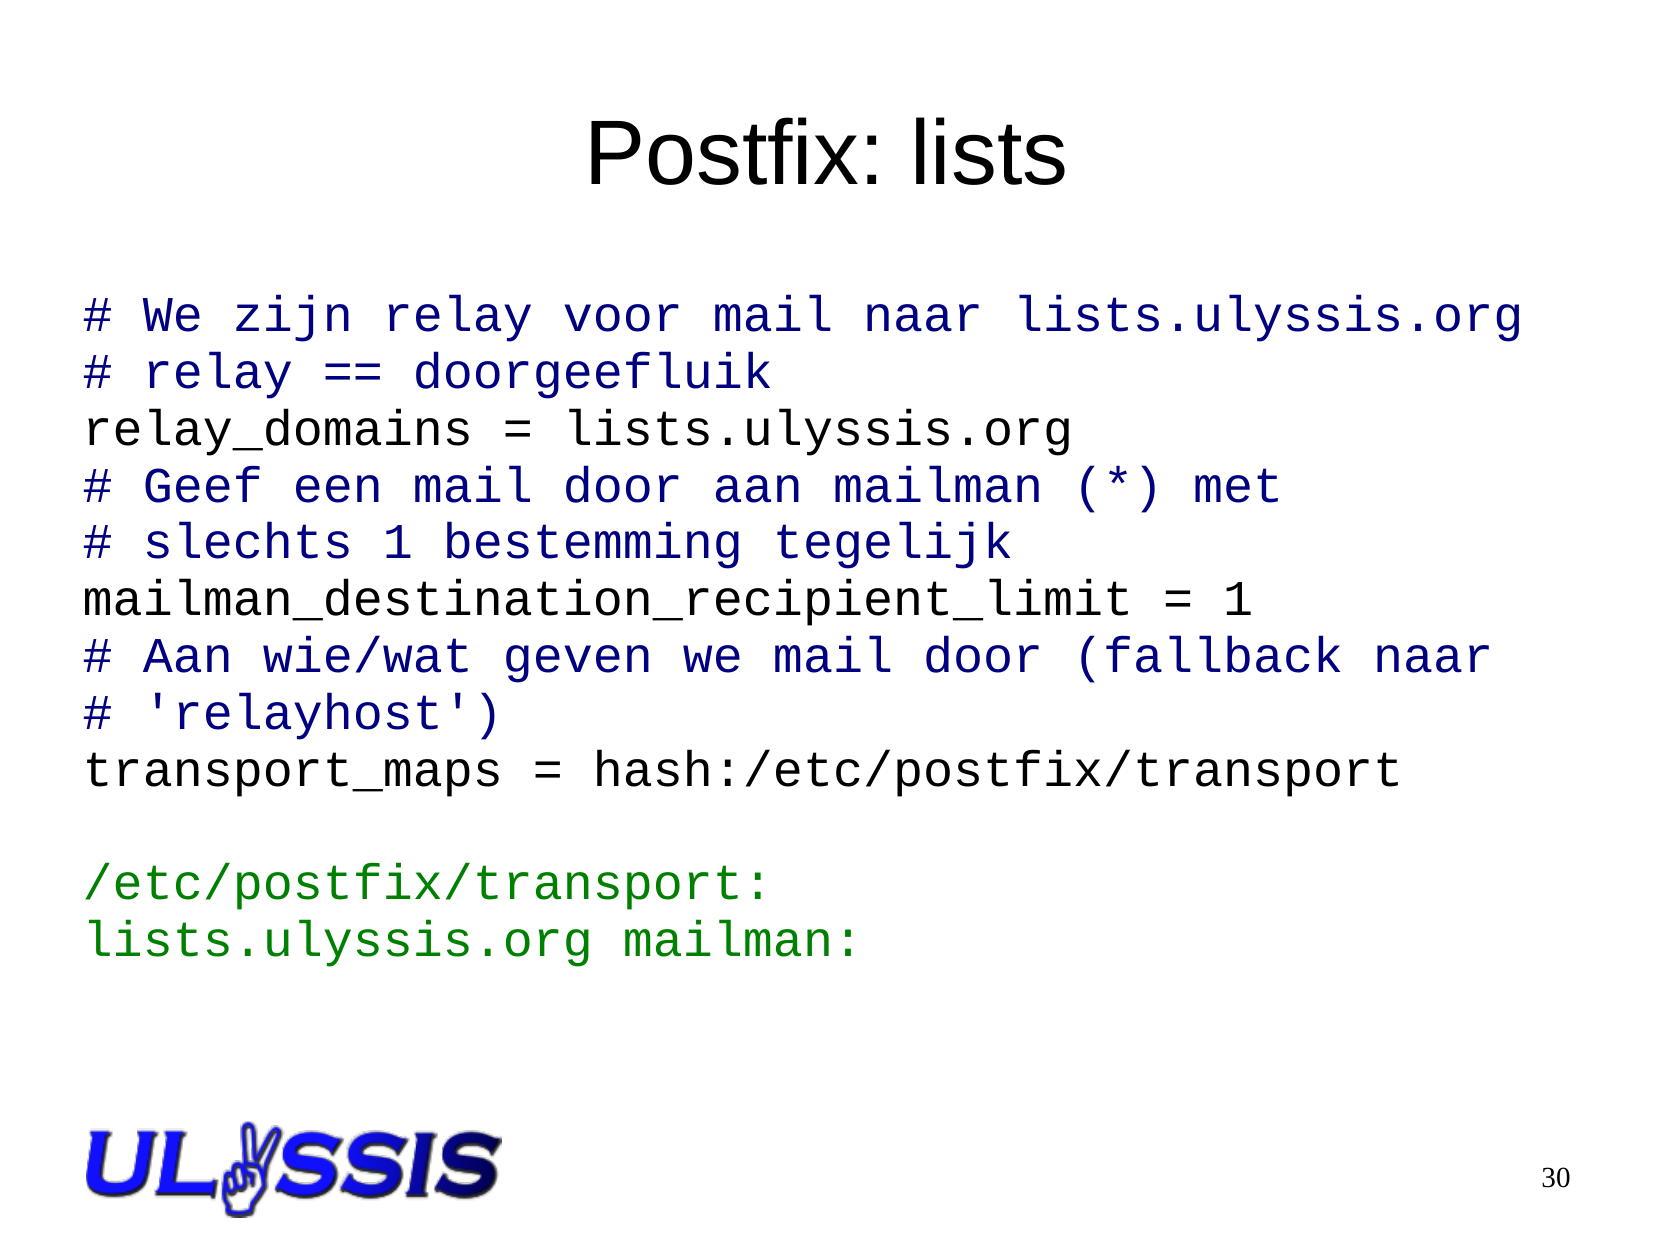

# Postfix: lists
# We zijn relay voor mail naar lists.ulyssis.org
# relay == doorgeefluik
relay_domains = lists.ulyssis.org
# Geef een mail door aan mailman (*) met
# slechts 1 bestemming tegelijk
mailman_destination_recipient_limit = 1
# Aan wie/wat geven we mail door (fallback naar
# 'relayhost')
transport_maps = hash:/etc/postfix/transport
/etc/postfix/transport:
lists.ulyssis.org mailman:
30